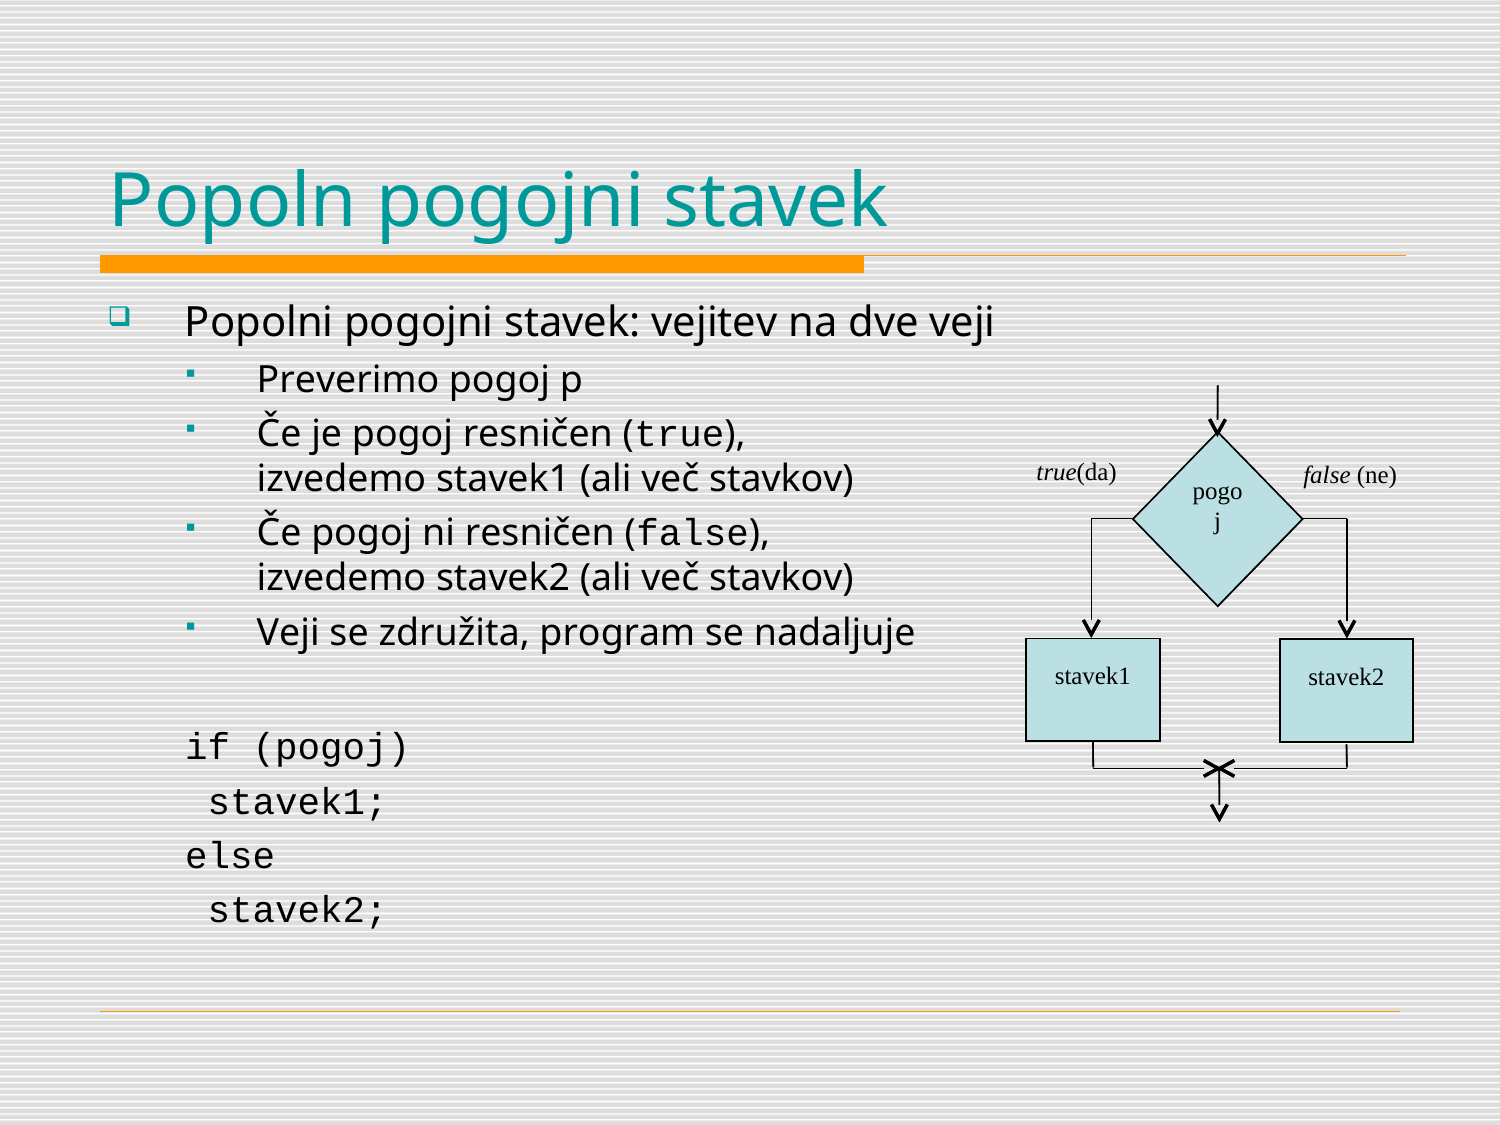

# Popoln pogojni stavek
Popolni pogojni stavek: vejitev na dve veji
Preverimo pogoj p
Če je pogoj resničen (true),
izvedemo stavek1 (ali več stavkov)
Če pogoj ni resničen (false),
izvedemo stavek2 (ali več stavkov)
Veji se združita, program se nadaljuje
if (pogoj)
 stavek1;
else
 stavek2;
pogoj
stavek1
stavek2
pogoj
true(da)
false (ne)
stavek1
stavek2